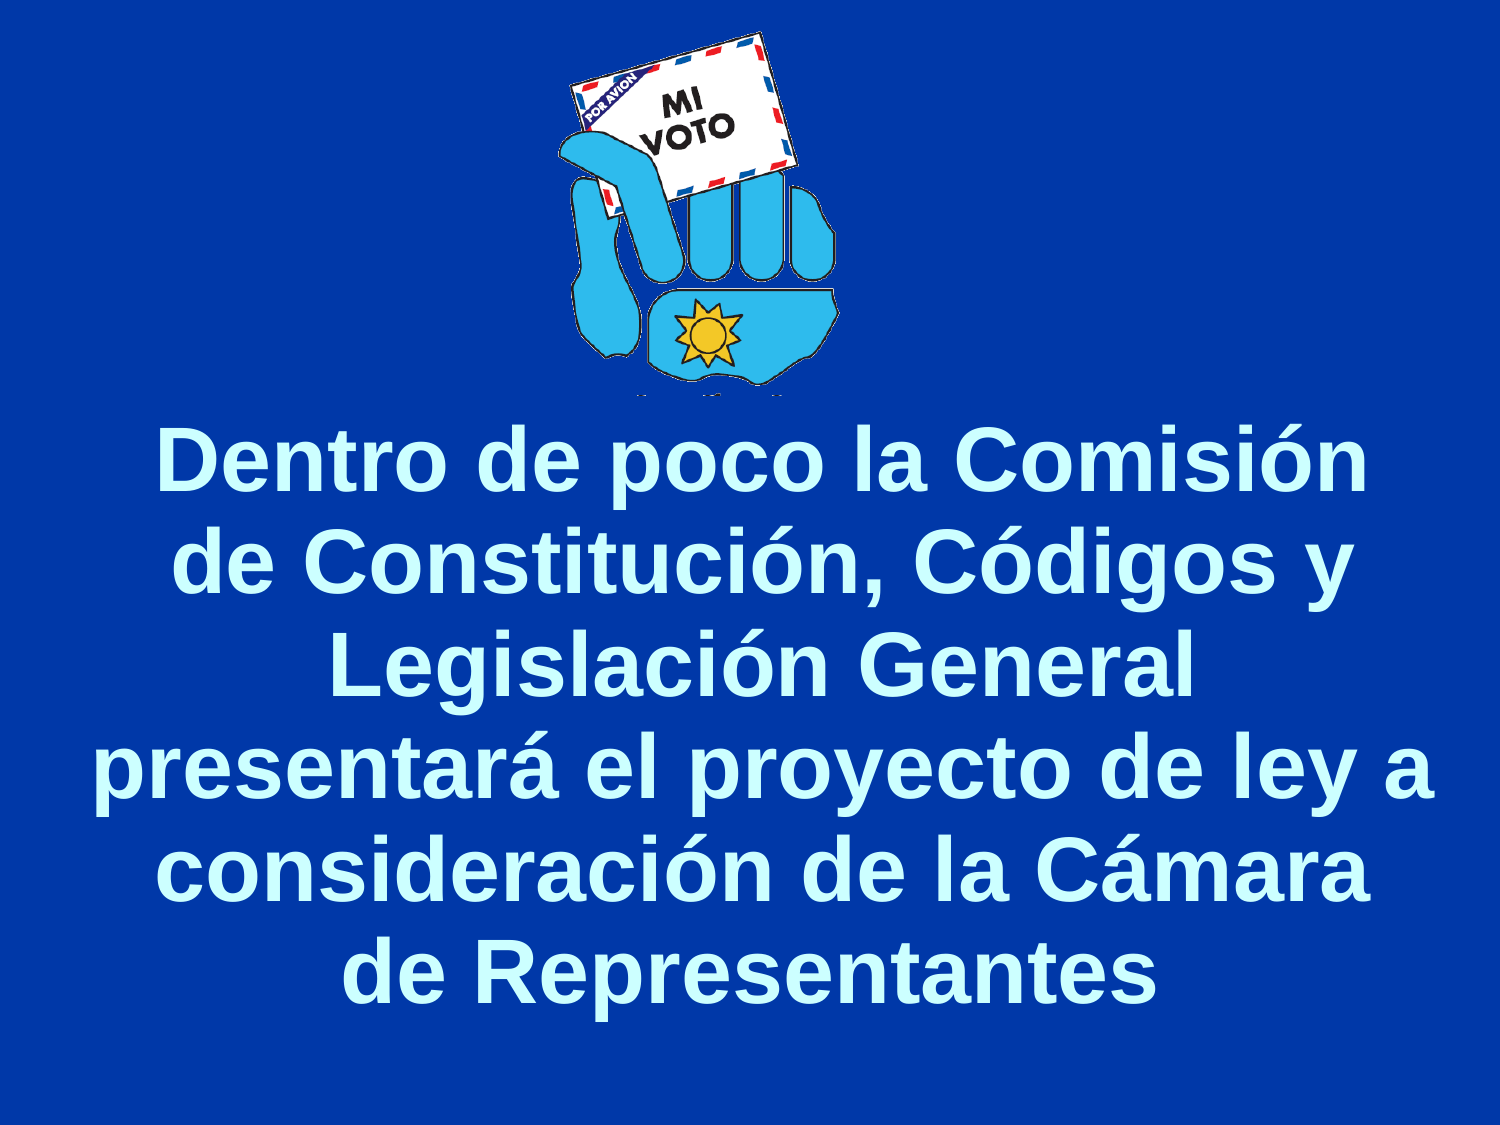

# Dentro de poco la Comisión de Constitución, Códigos y Legislación General presentará el proyecto de ley a consideración de la Cámara de Representantes